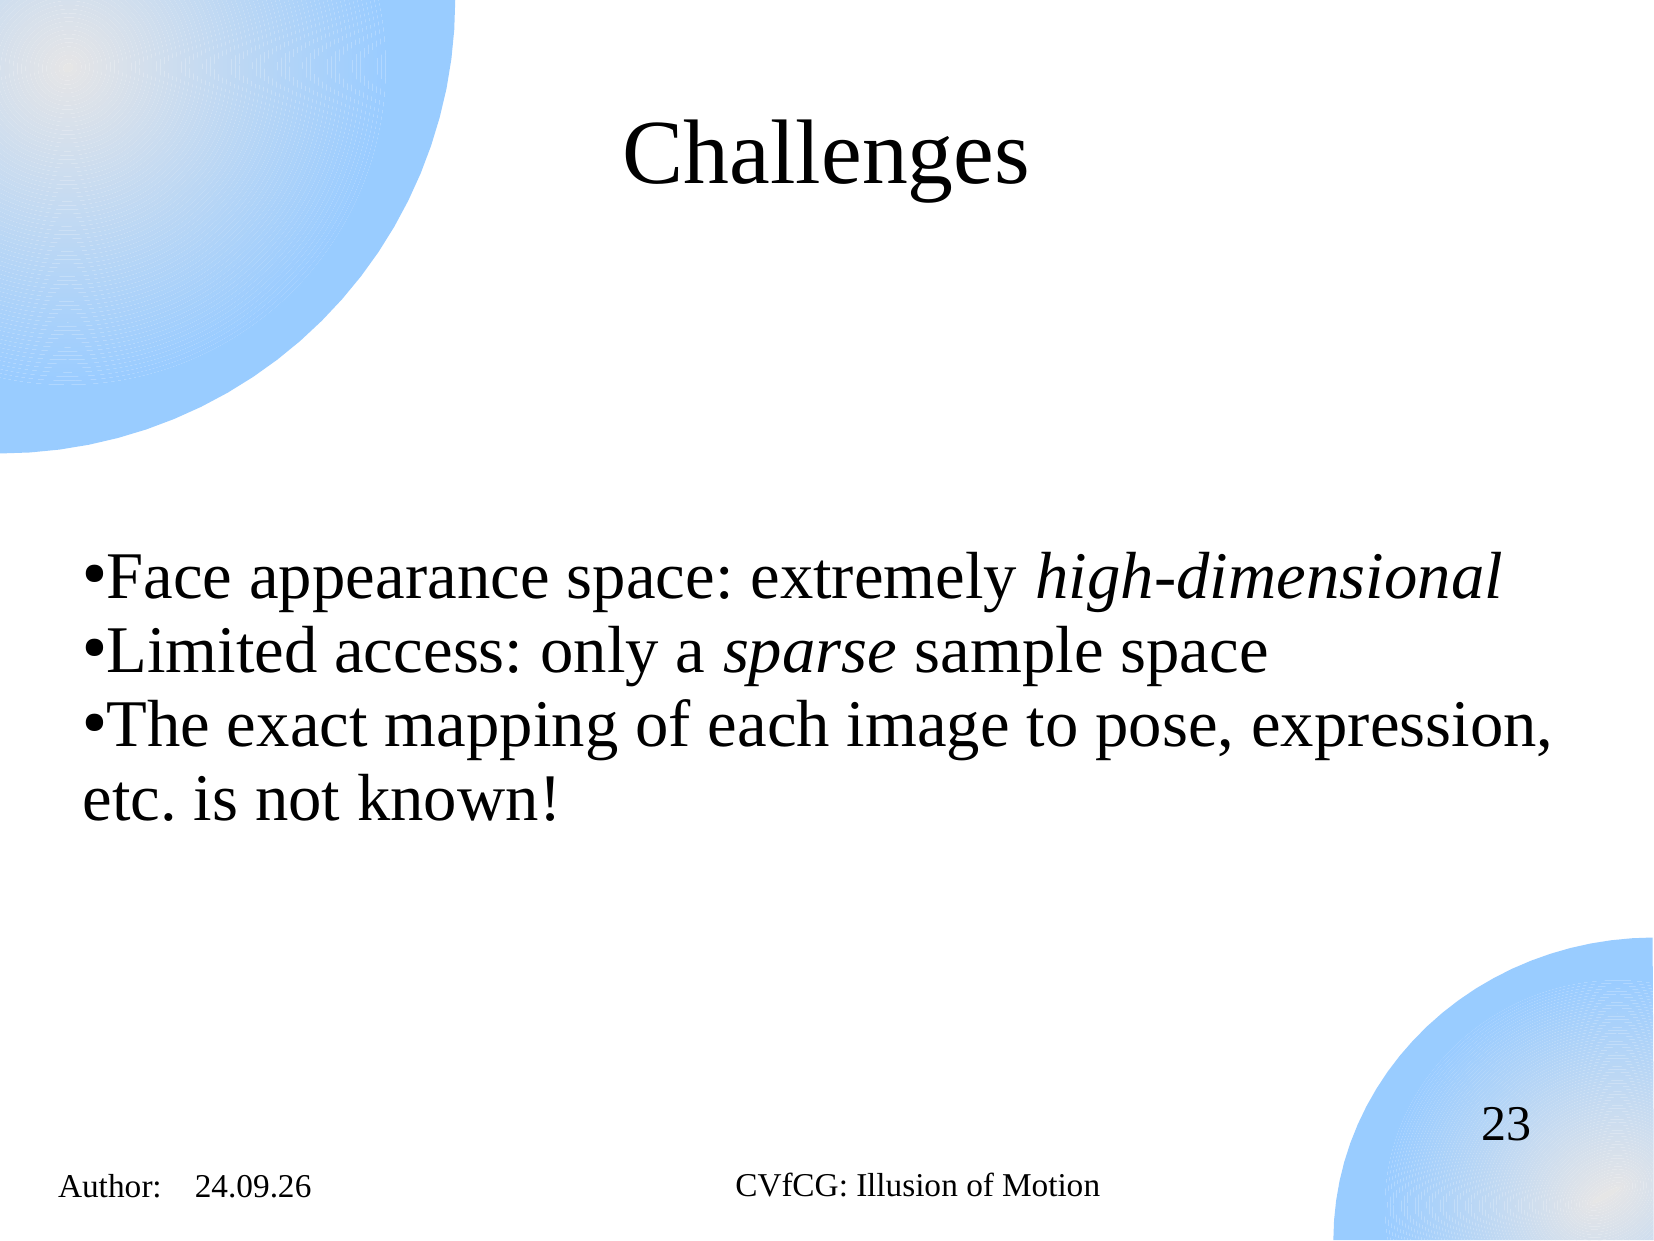

# Challenges
Face appearance space: extremely high-dimensional
Limited access: only a sparse sample space
The exact mapping of each image to pose, expression, etc. is not known!
CVfCG: Illusion of Motion